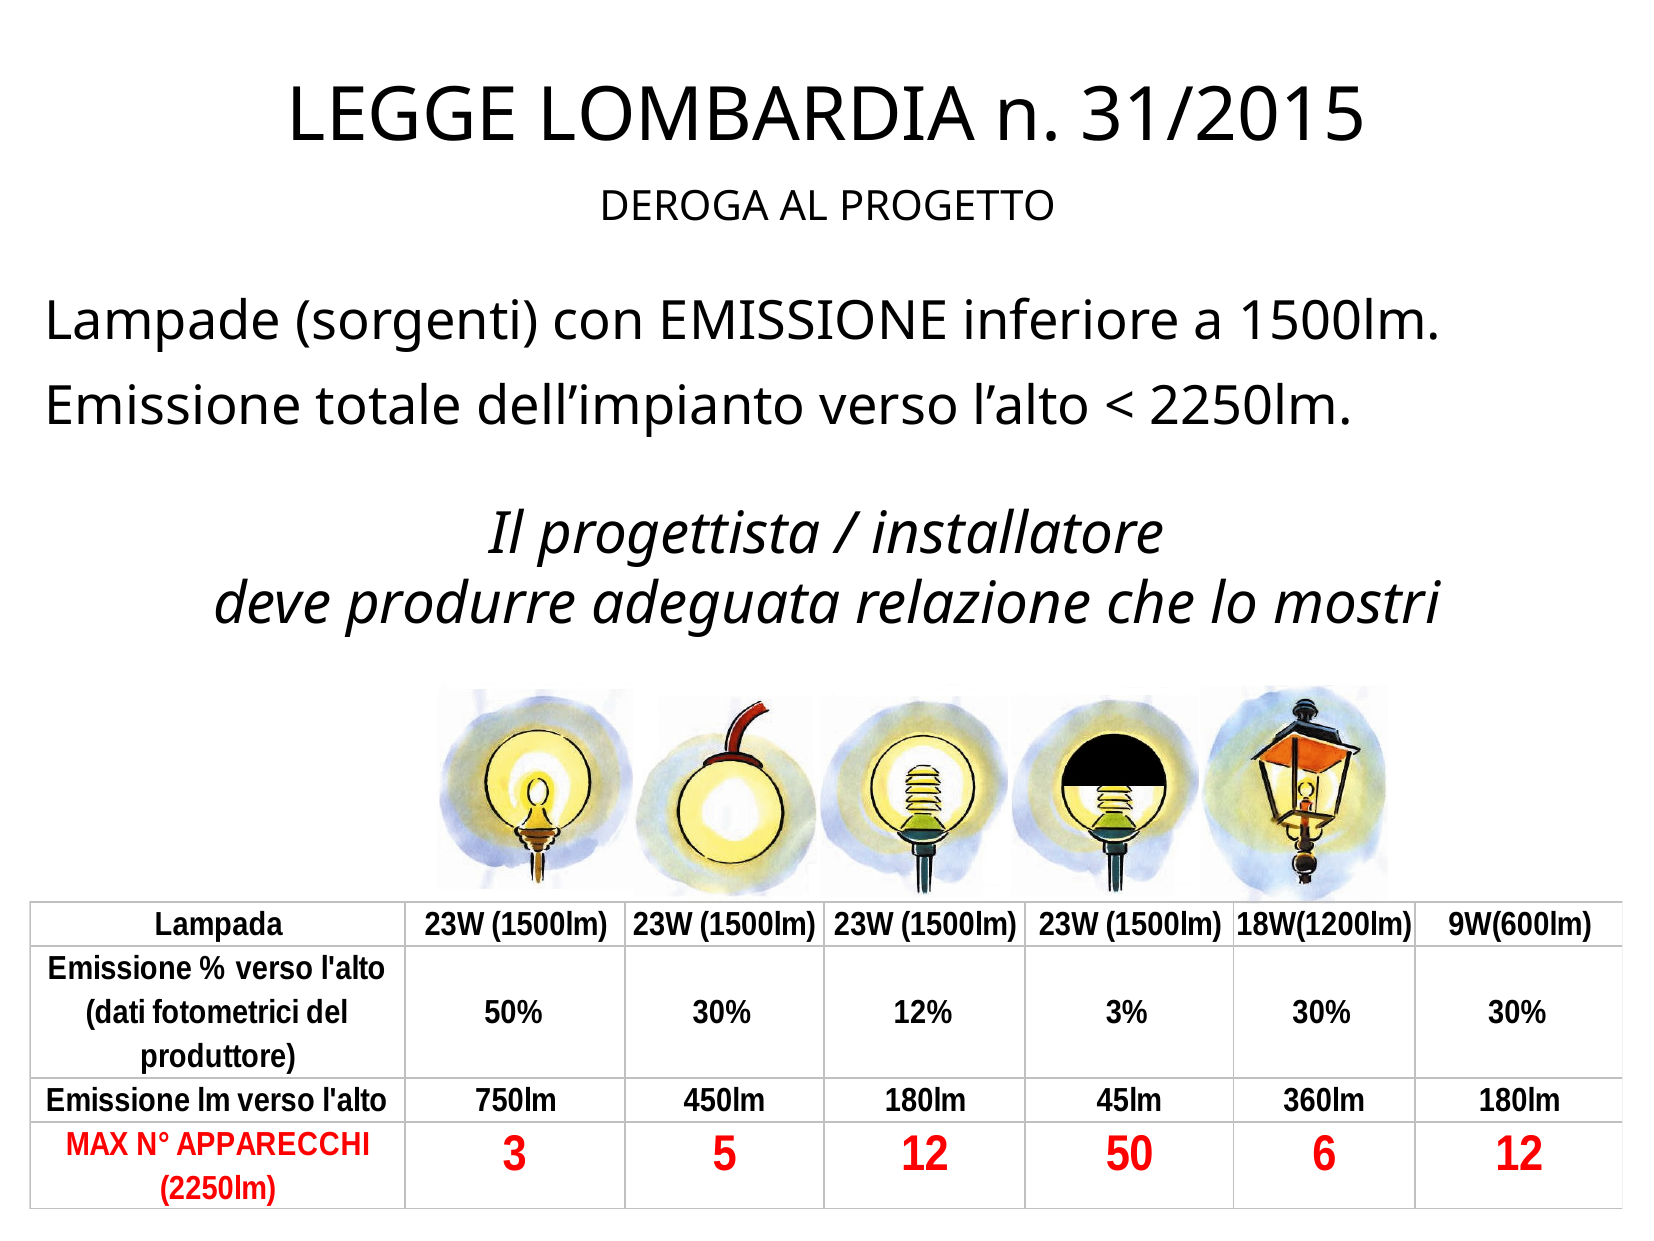

# LEGGE LOMBARDIA n. 31/2015
DEROGA AL PROGETTO
Lampade (sorgenti) con EMISSIONE inferiore a 1500lm.
Emissione totale dell’impianto verso l’alto < 2250lm.
Il progettista / installatore
deve produrre adeguata relazione che lo mostri